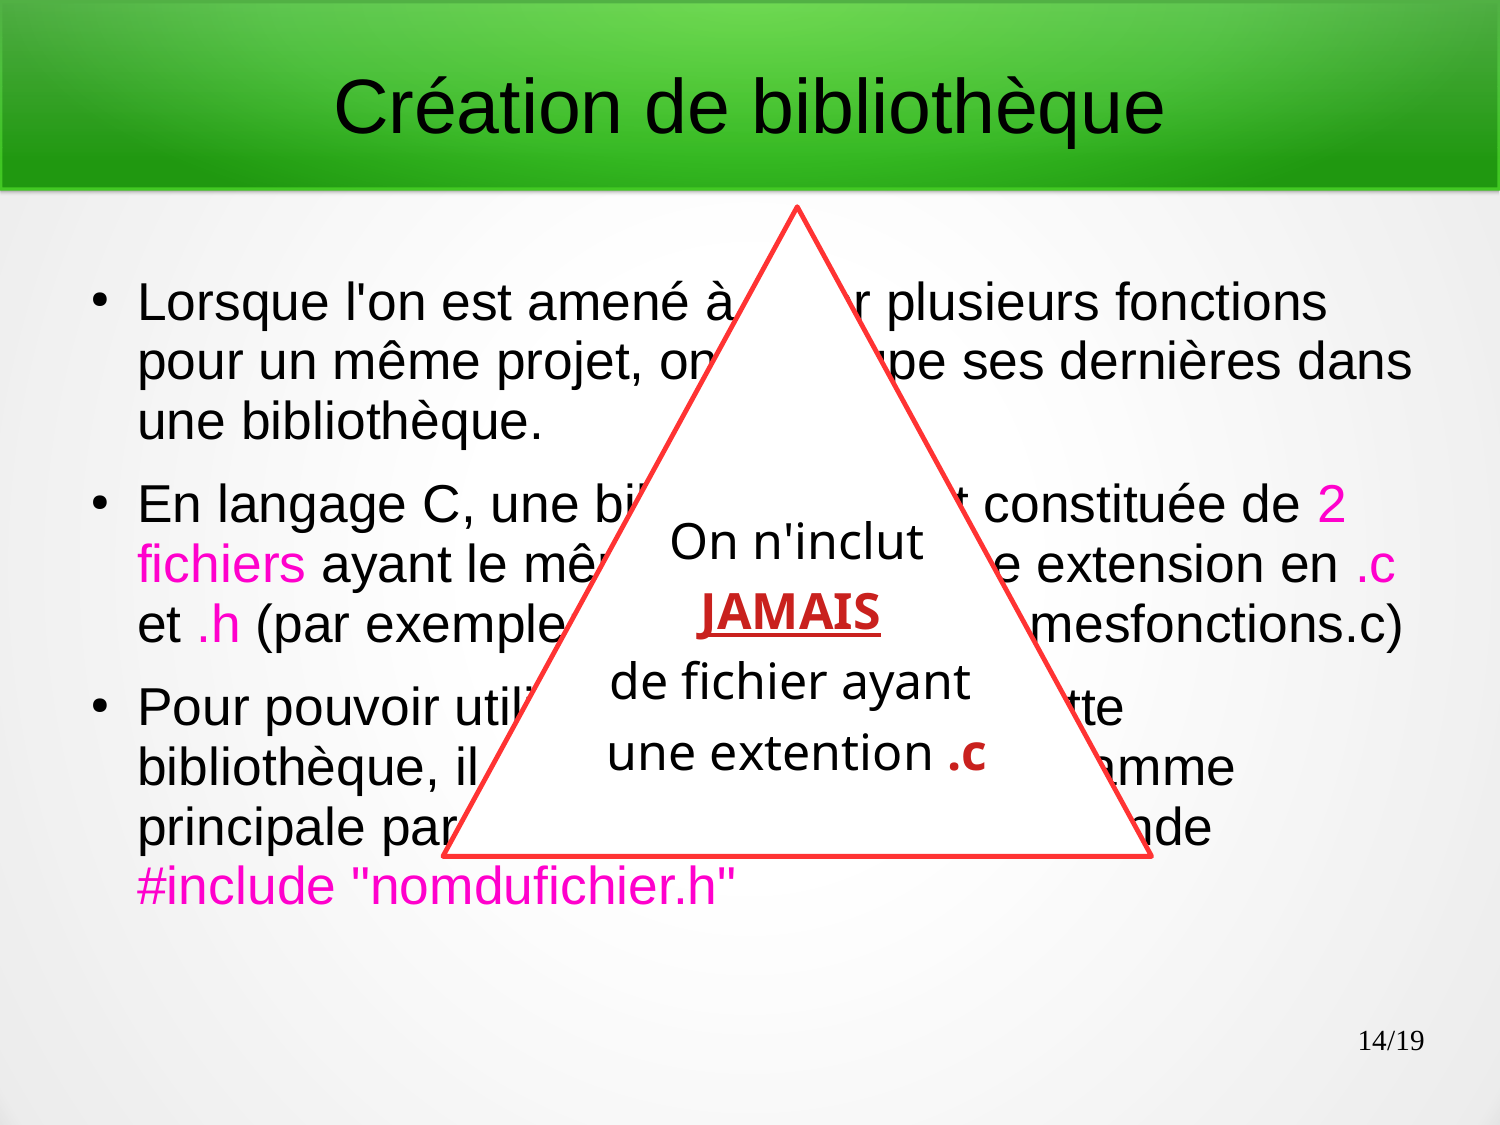

# Création de bibliothèque
On n'inclut
JAMAIS
de fichier ayant
une extention .c
Lorsque l'on est amené à créer plusieurs fonctions pour un même projet, on regroupe ses dernières dans une bibliothèque.
En langage C, une bibliothèque est constituée de 2 fichiers ayant le même nom avec une extension en .c et .h (par exemple: mesfonctions.h et mesfonctions.c)
Pour pouvoir utiliser les fonctions de cette bibliothèque, il suffit de l'inclure au programme principale par l'intermédiaire de la commande #include "nomdufichier.h"
14